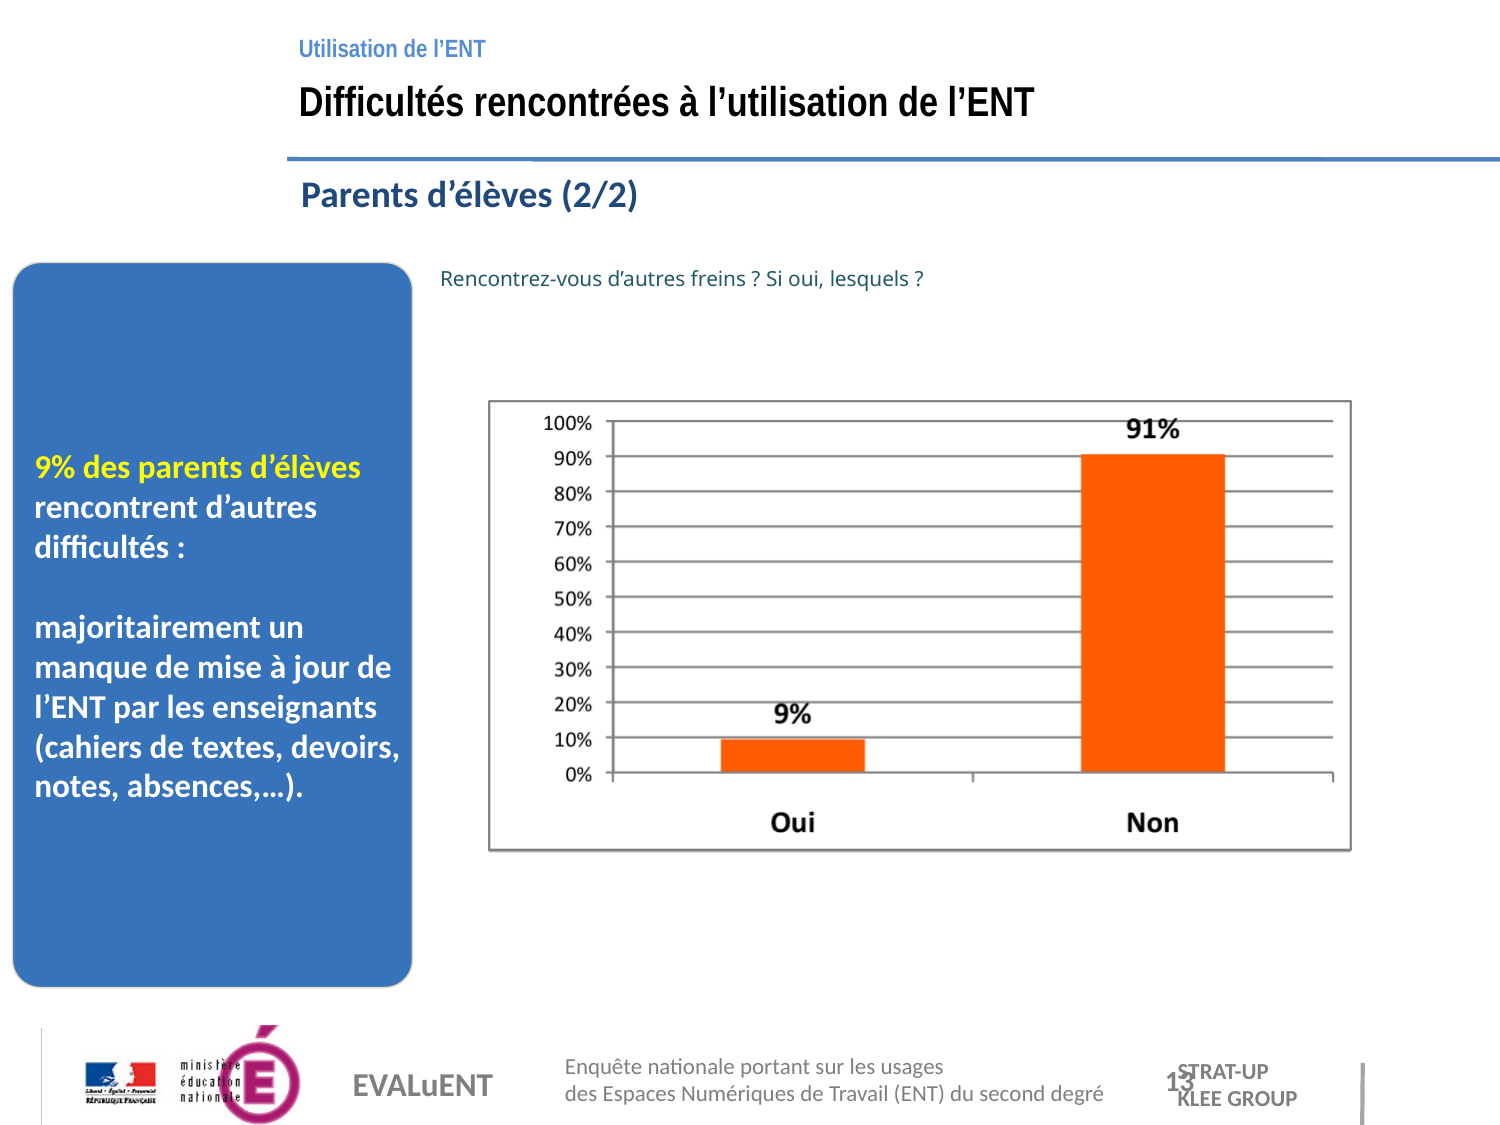

Utilisation de l’ENT
Difficultés rencontrées à l’utilisation de l’ENT
Parents d’élèves (2/2)
Rencontrez-vous d’autres freins ? Si oui, lesquels ?
9% des parents d’élèves
rencontrent d’autres difficultés :
majoritairement un manque de mise à jour de l’ENT par les enseignants (cahiers de textes, devoirs, notes, absences,…).